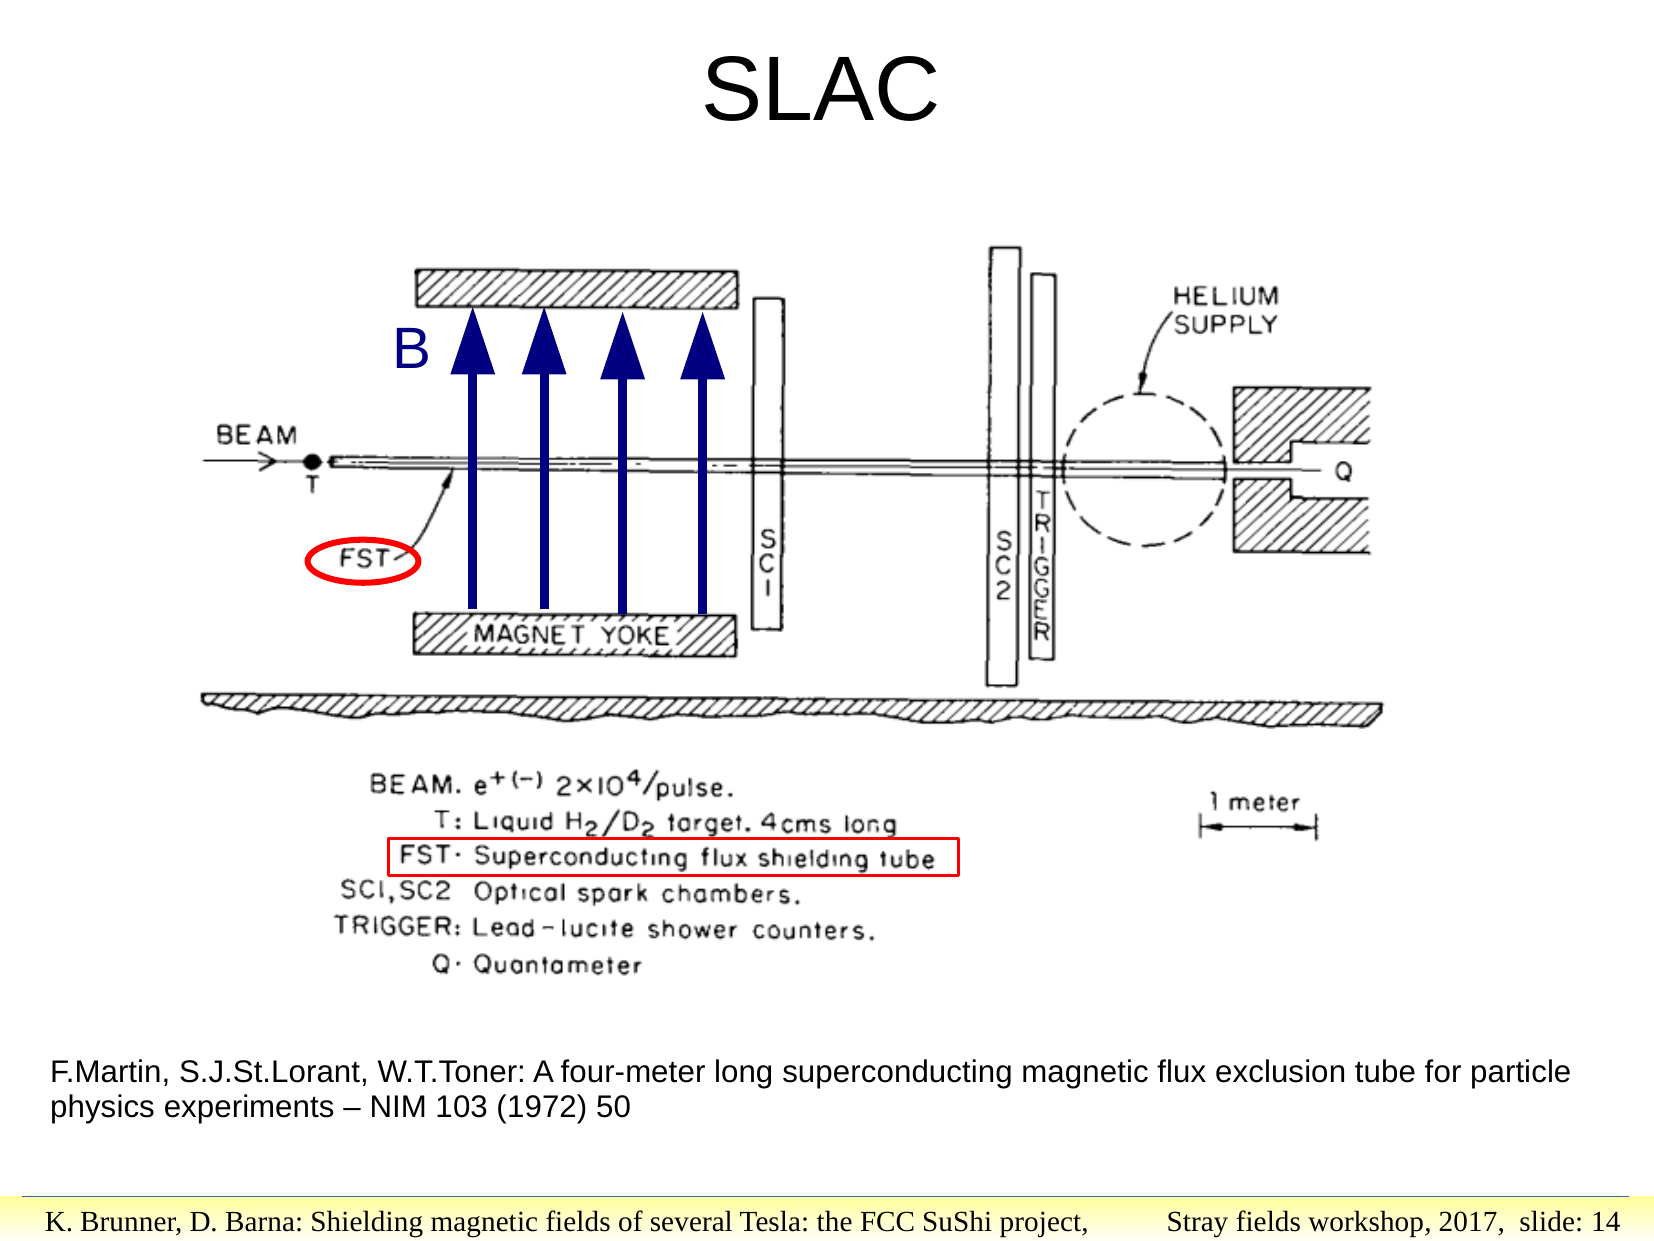

# SLAC
B
F.Martin, S.J.St.Lorant, W.T.Toner: A four-meter long superconducting magnetic flux exclusion tube for particle physics experiments – NIM 103 (1972) 50